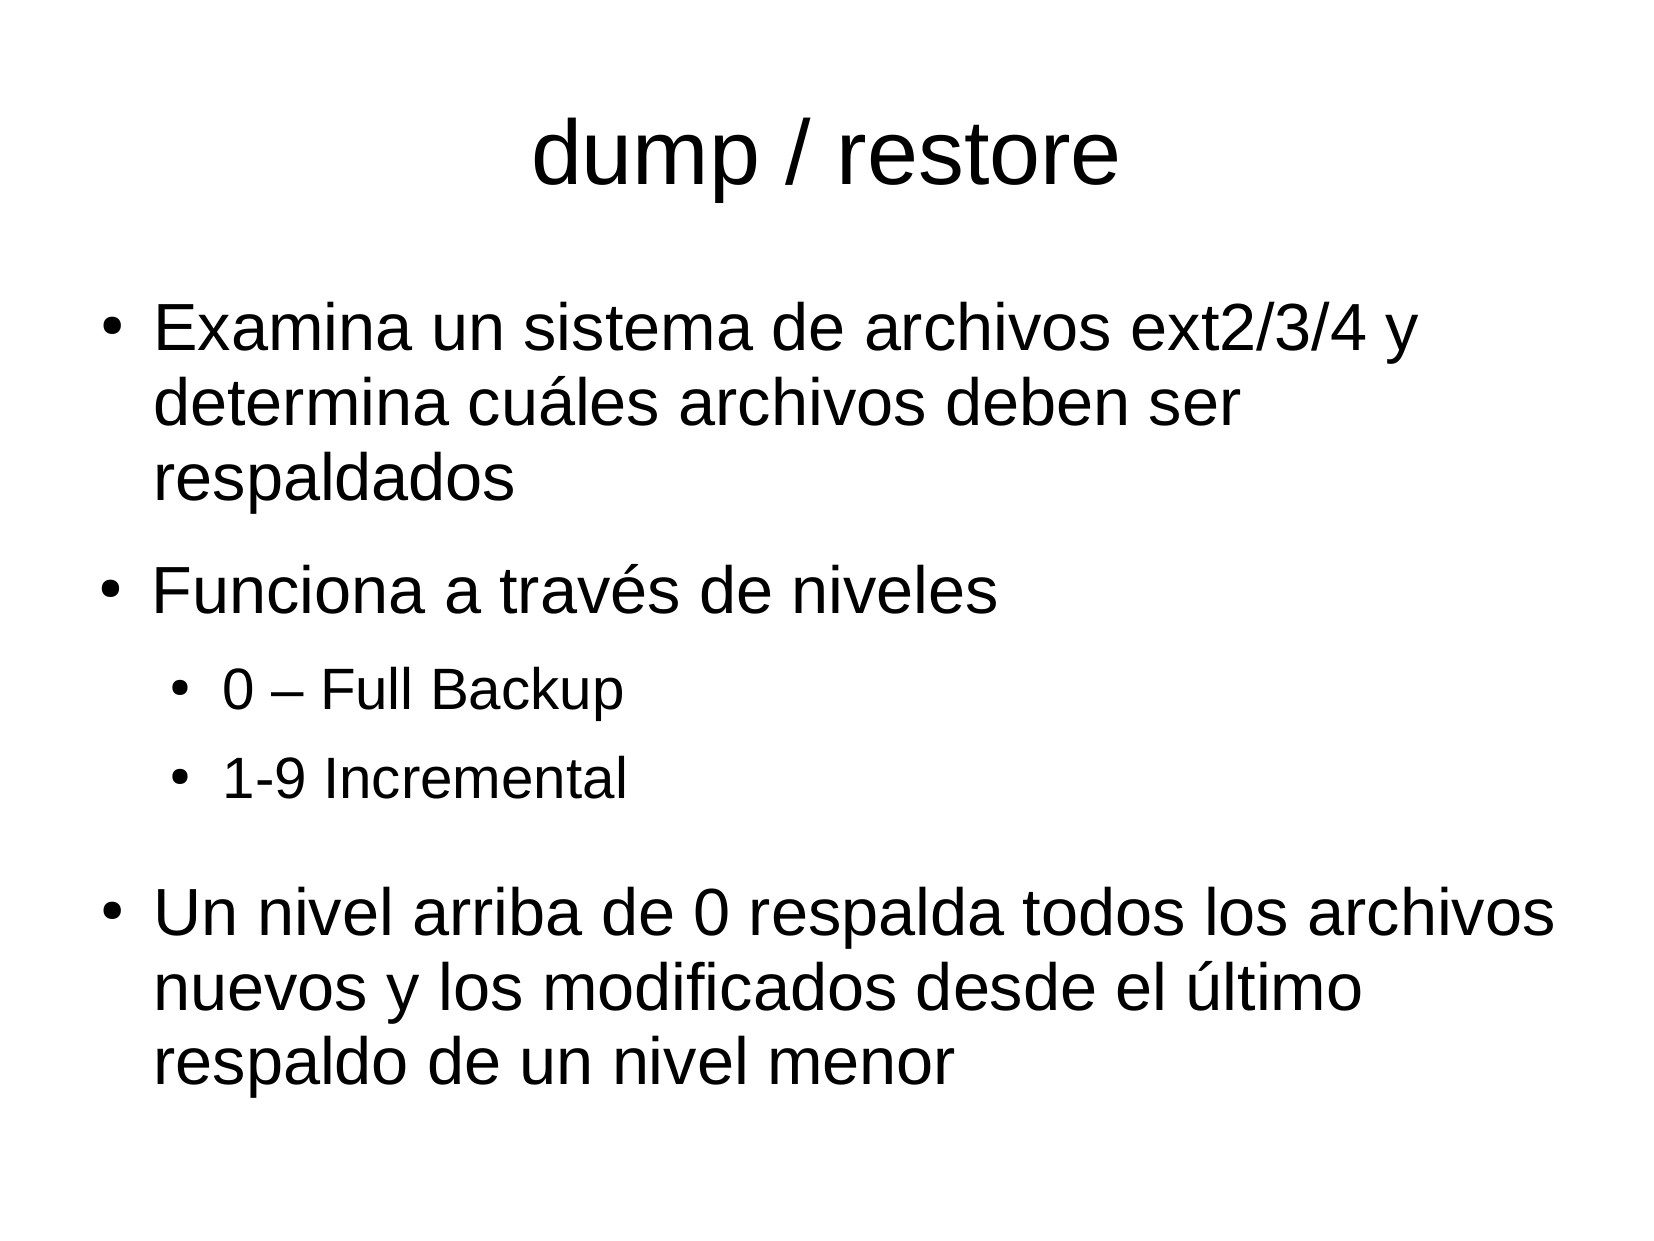

# dump / restore
Examina un sistema de archivos ext2/3/4 y determina cuáles archivos deben ser respaldados
Funciona a través de niveles
0 – Full Backup
1-9 Incremental
Un nivel arriba de 0 respalda todos los archivos nuevos y los modificados desde el último respaldo de un nivel menor